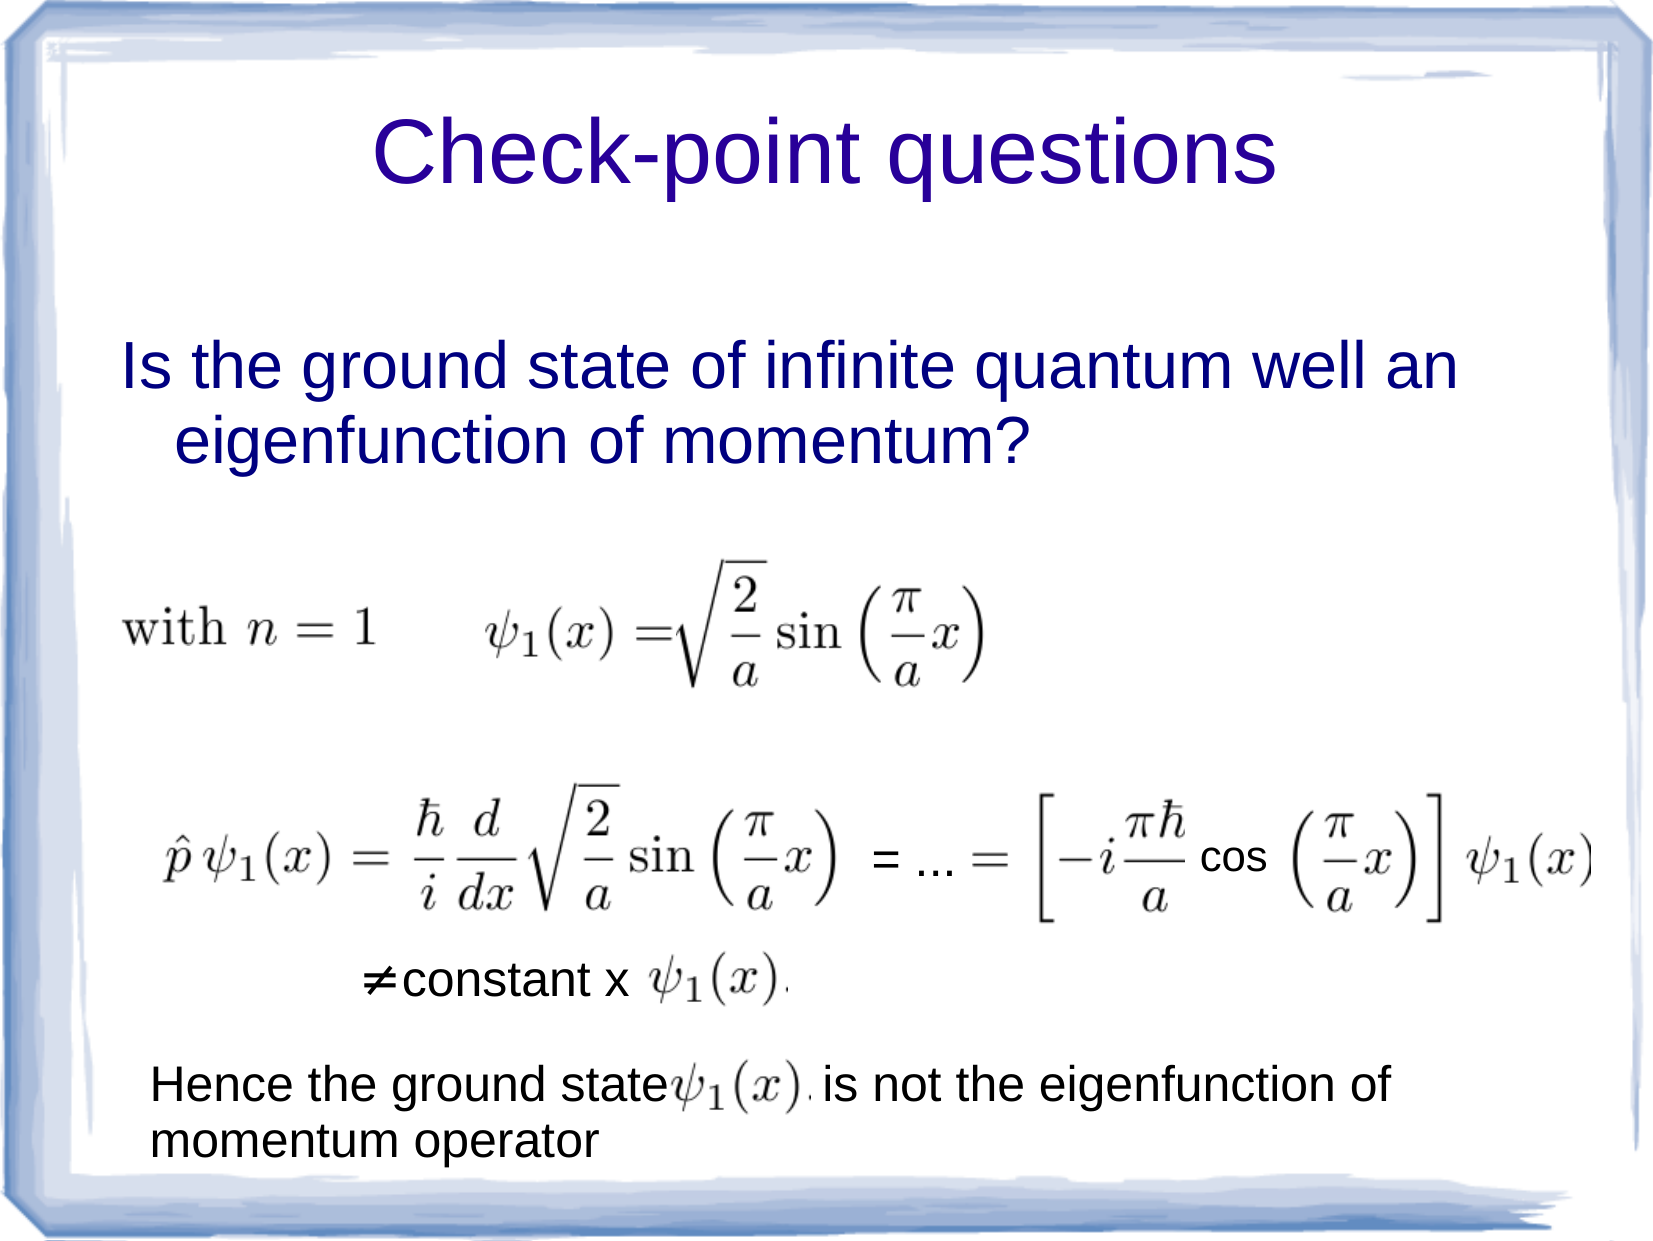

# Check-point questions
Is the ground state of infinite quantum well an eigenfunction of momentum?
= ...
cos
≠constant x
Hence the ground state is not the eigenfunction of momentum operator